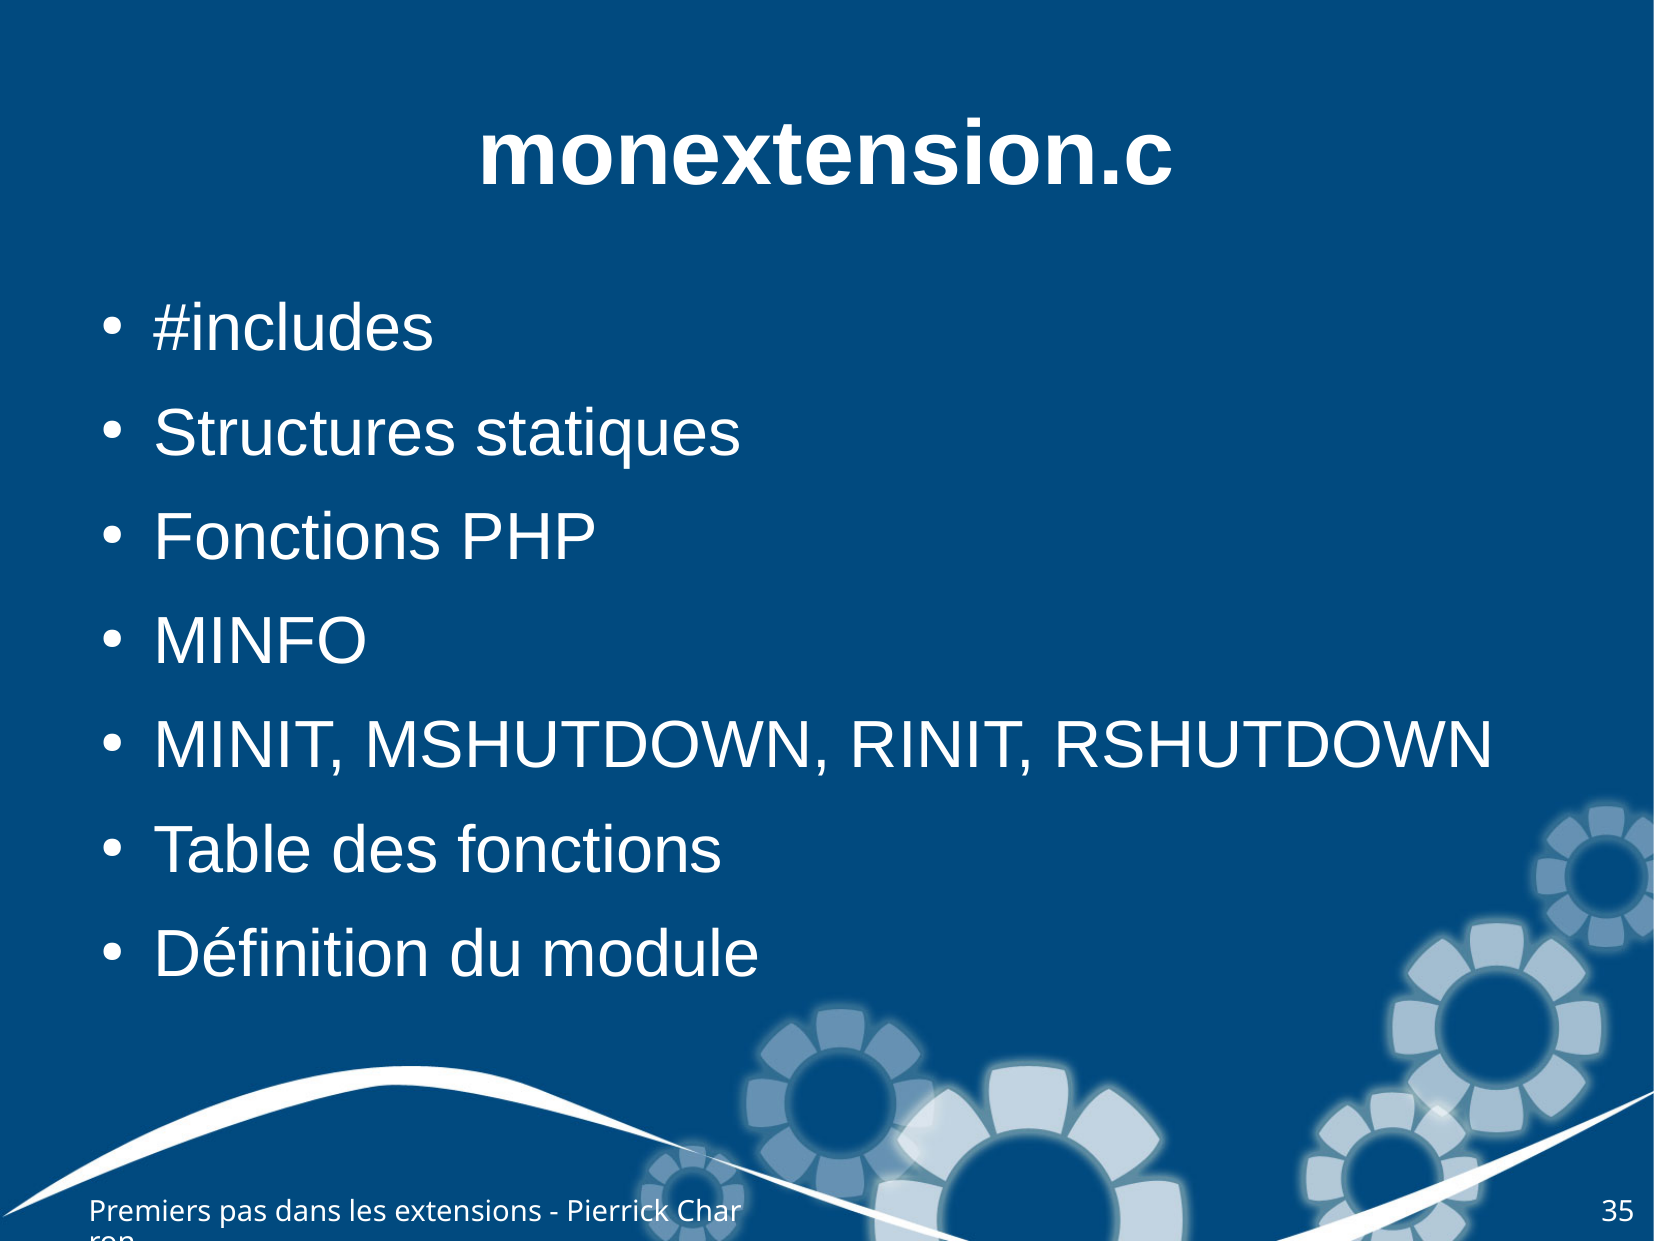

# monextension.c
#includes
Structures statiques
Fonctions PHP
MINFO
MINIT, MSHUTDOWN, RINIT, RSHUTDOWN
Table des fonctions
Définition du module
Premiers pas dans les extensions - Pierrick Charron
35